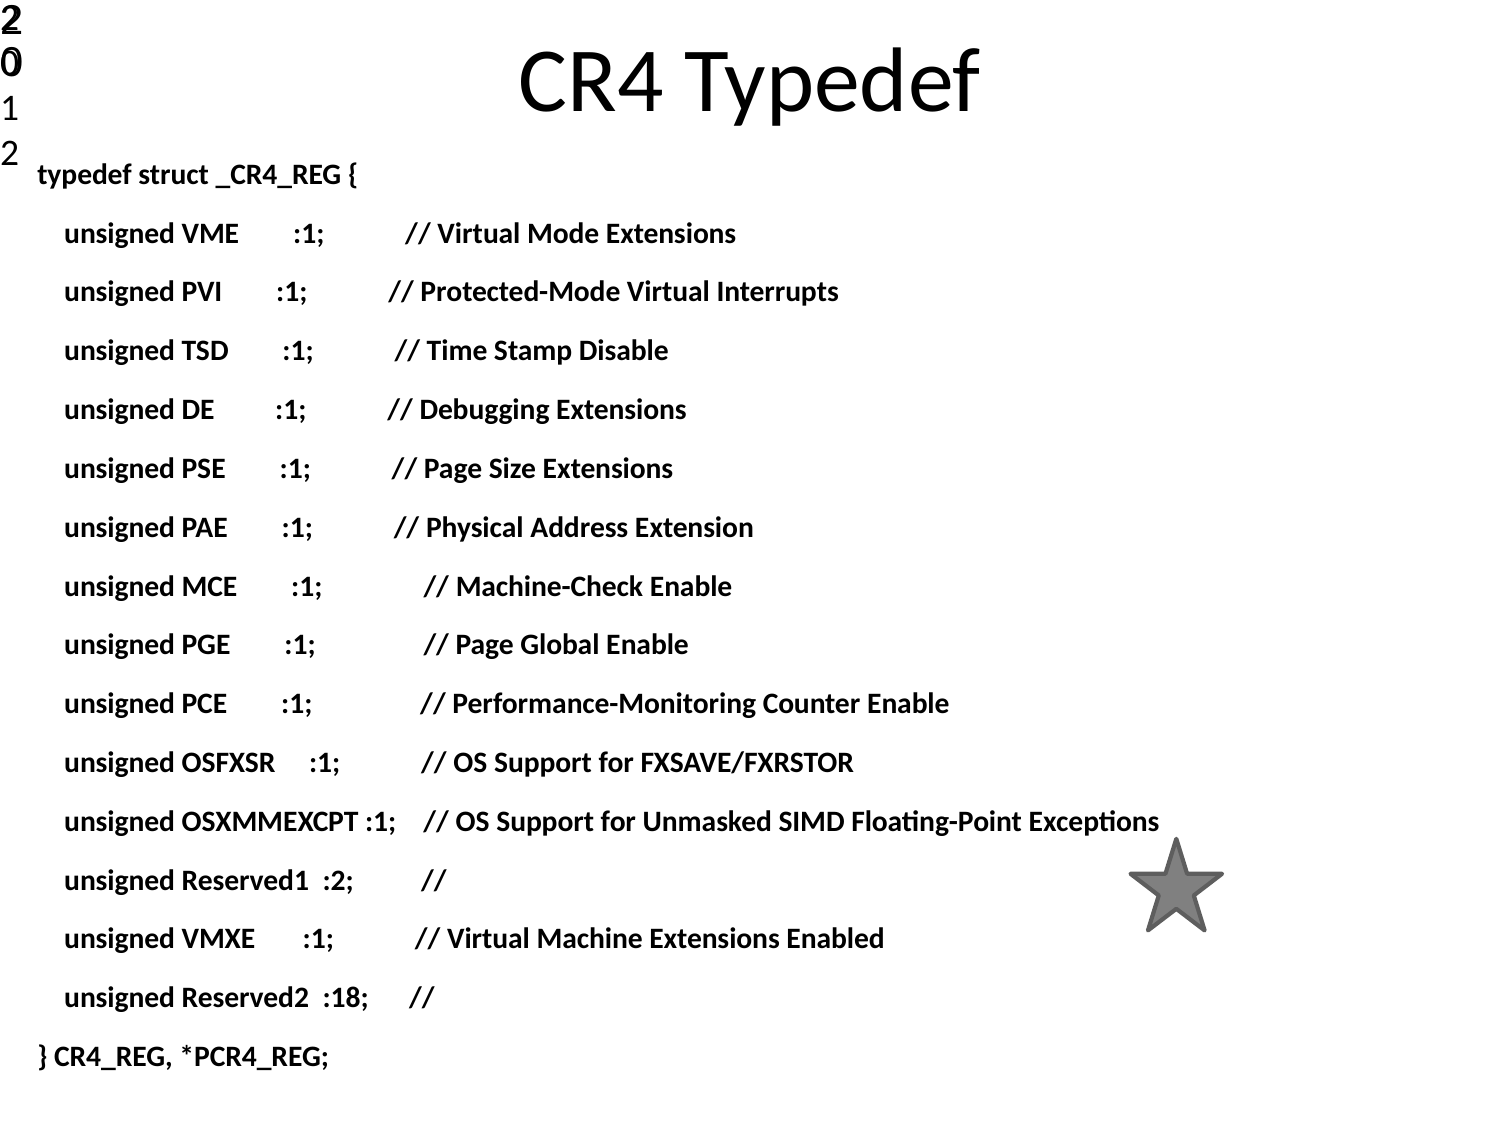

2012
# CR4 Typedef
typedef struct _CR4_REG {
 unsigned VME :1; // Virtual Mode Extensions
 unsigned PVI :1; // Protected-Mode Virtual Interrupts
 unsigned TSD :1; // Time Stamp Disable
 unsigned DE :1; // Debugging Extensions
 unsigned PSE :1; // Page Size Extensions
 unsigned PAE :1; // Physical Address Extension
 unsigned MCE :1; // Machine-Check Enable
 unsigned PGE :1; // Page Global Enable
 unsigned PCE :1; // Performance-Monitoring Counter Enable
 unsigned OSFXSR :1; // OS Support for FXSAVE/FXRSTOR
 unsigned OSXMMEXCPT :1; // OS Support for Unmasked SIMD Floating-Point Exceptions
 unsigned Reserved1 :2; //
 unsigned VMXE :1; // Virtual Machine Extensions Enabled
 unsigned Reserved2 :18; //
} CR4_REG, *PCR4_REG;